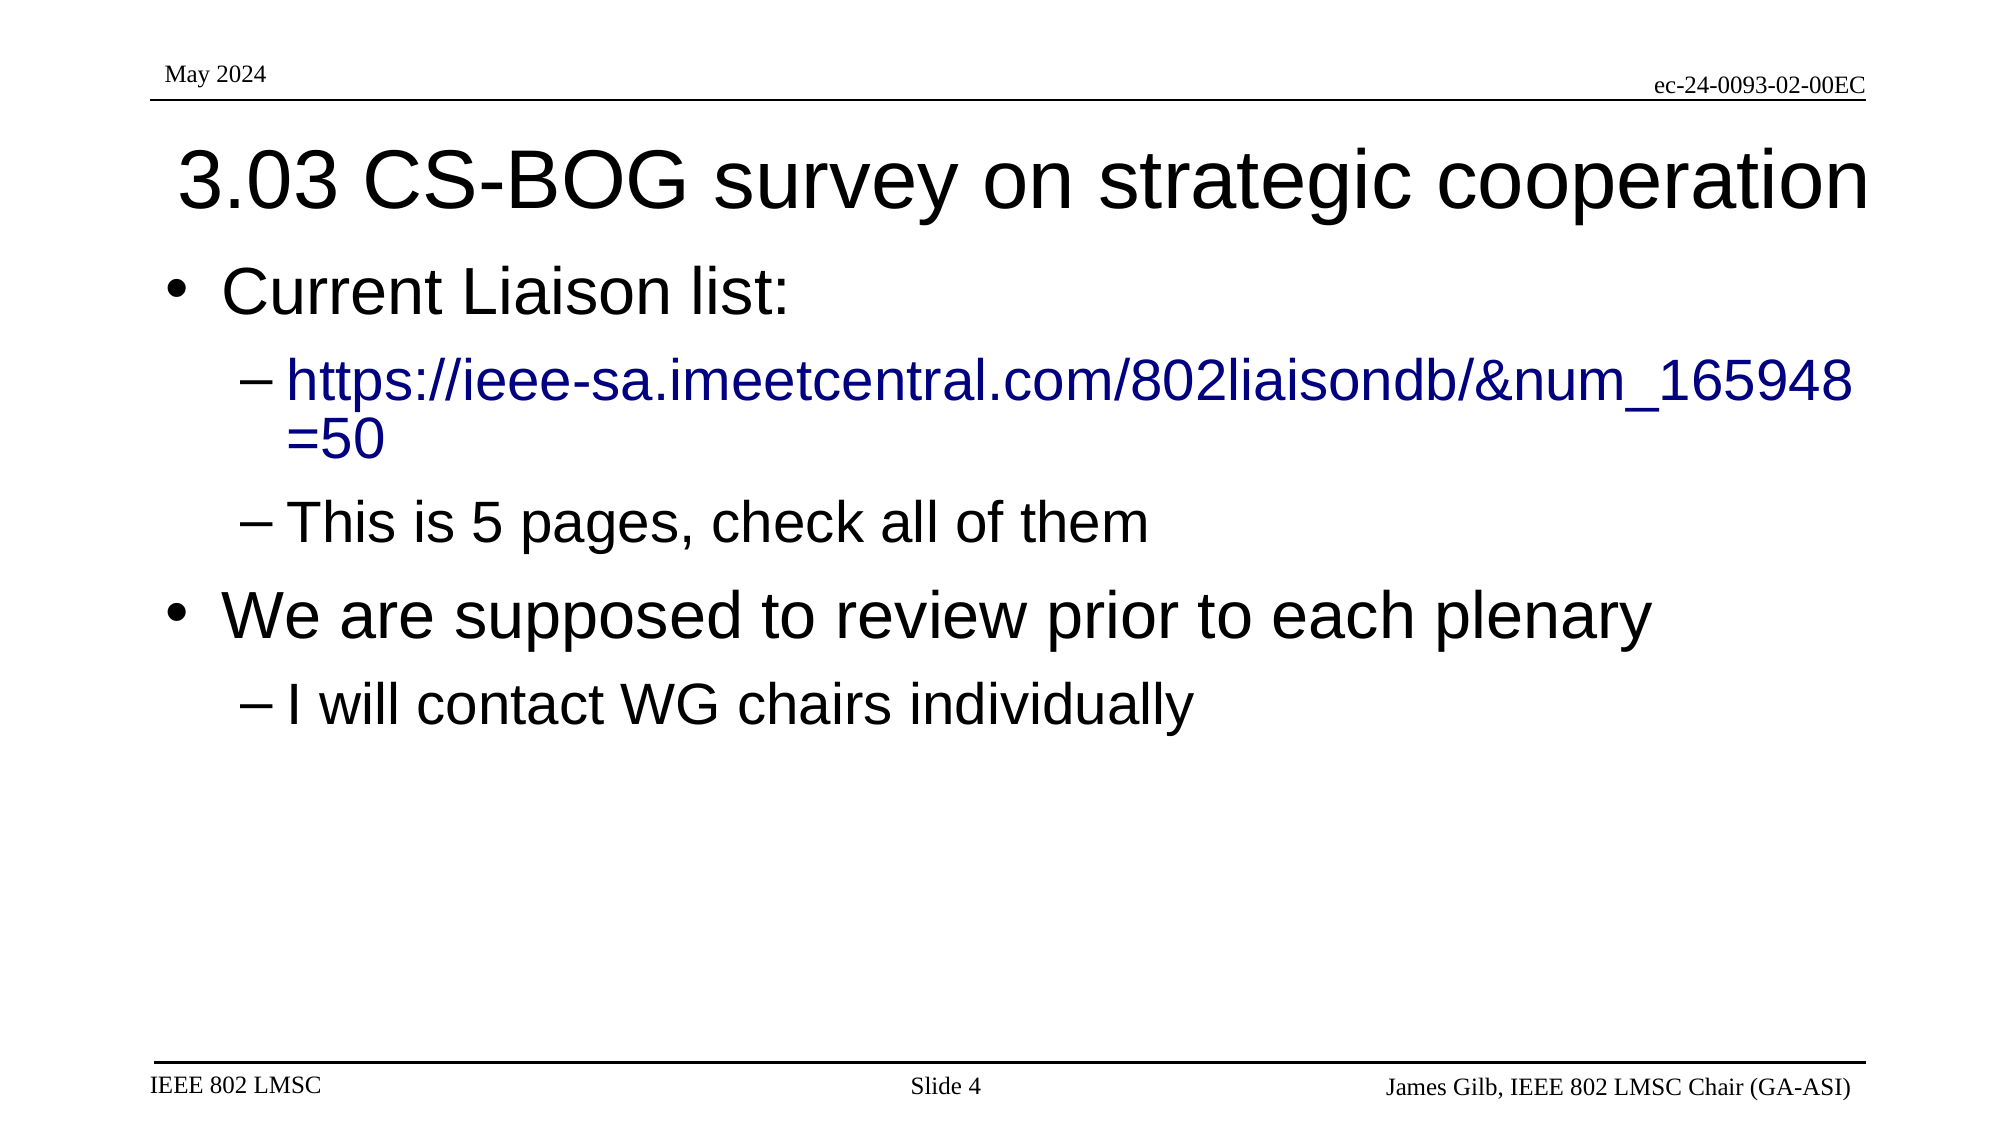

# 3.03 CS-BOG survey on strategic cooperation
Current Liaison list:
https://ieee-sa.imeetcentral.com/802liaisondb/&num_165948=50
This is 5 pages, check all of them
We are supposed to review prior to each plenary
I will contact WG chairs individually
4